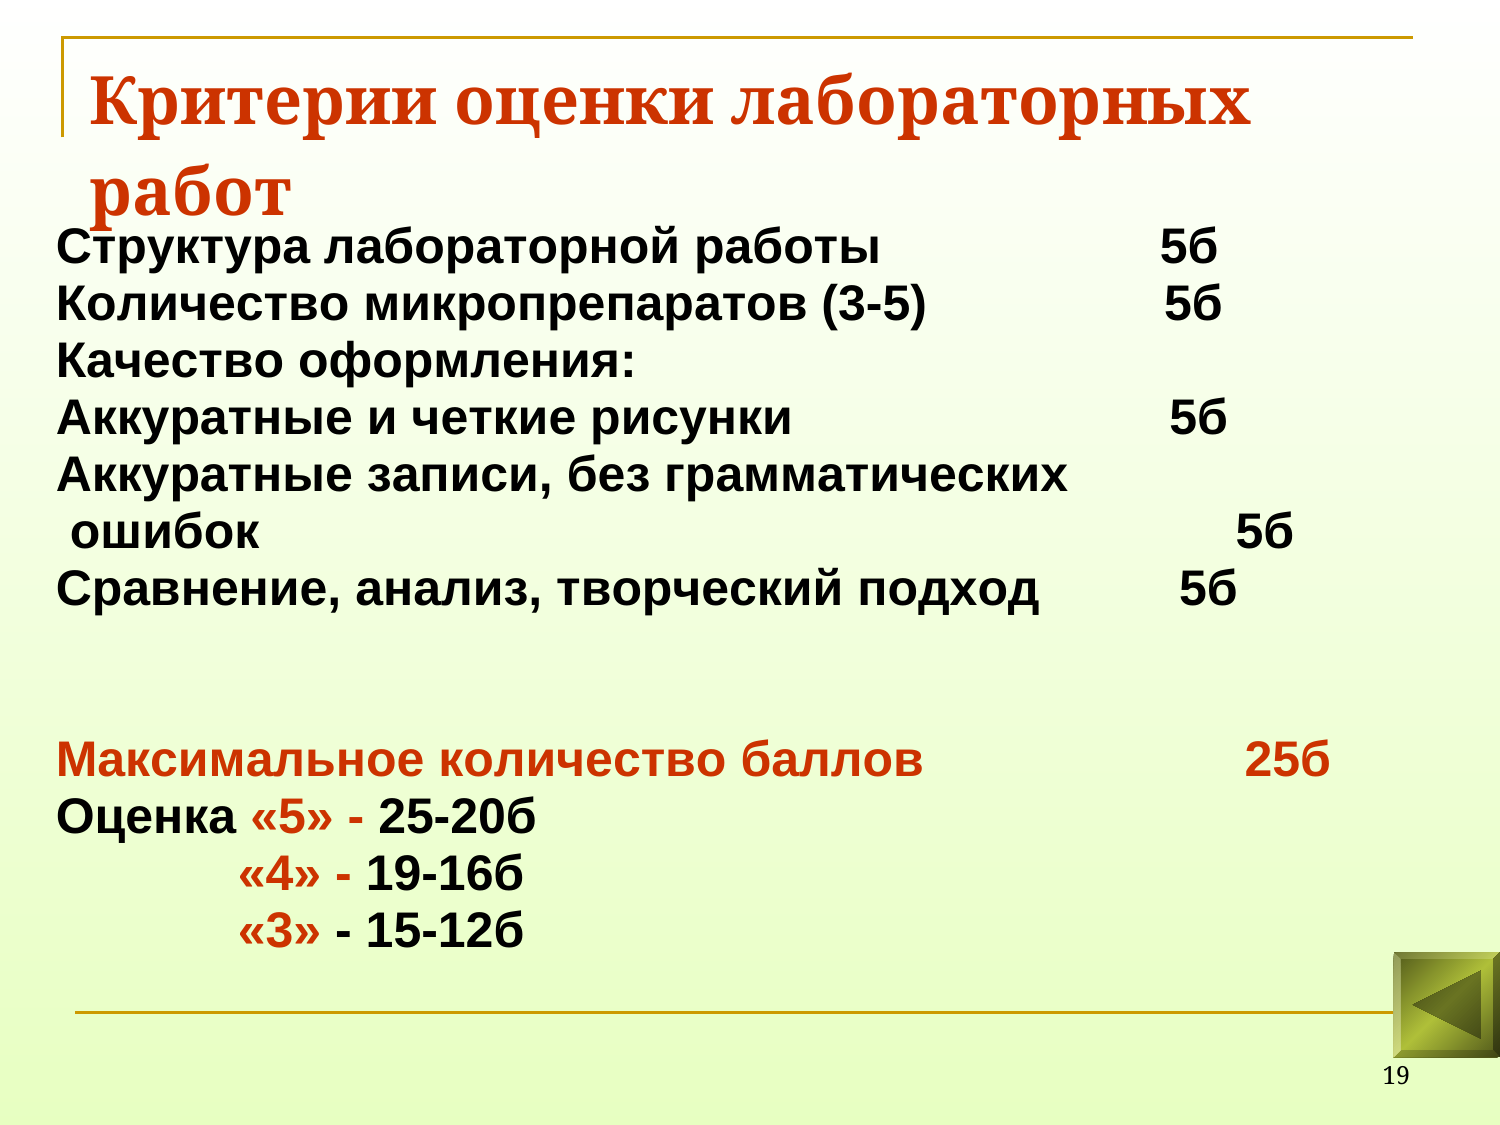

# Критерии оценки лабораторных работ
Структура лабораторной работы 5б
Количество микропрепаратов (3-5) 5б
Качество оформления:
Аккуратные и четкие рисунки 5б
Аккуратные записи, без грамматических
 ошибок 5б
Сравнение, анализ, творческий подход 5б
Максимальное количество баллов 25б
Оценка «5» - 25-20б
 «4» - 19-16б
 «3» - 15-12б
19